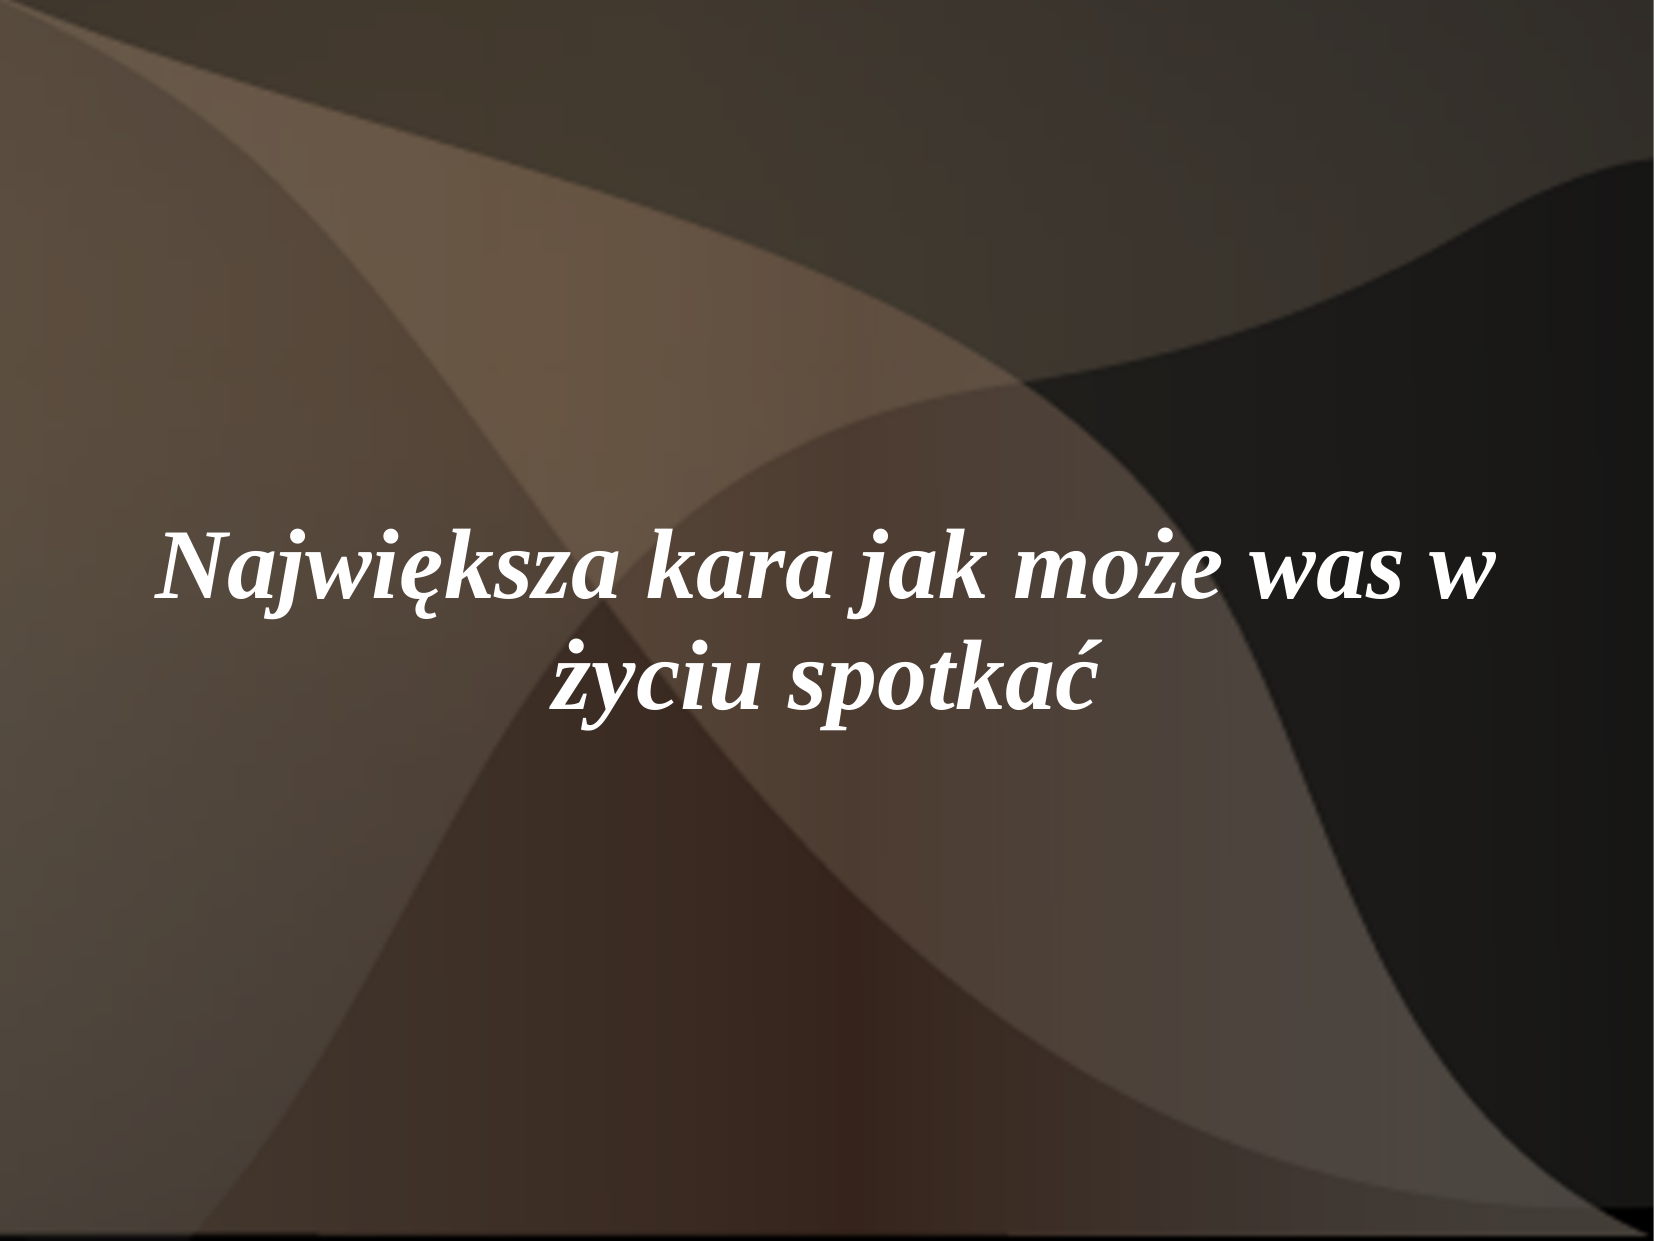

# Największa kara jak może was w życiu spotkać